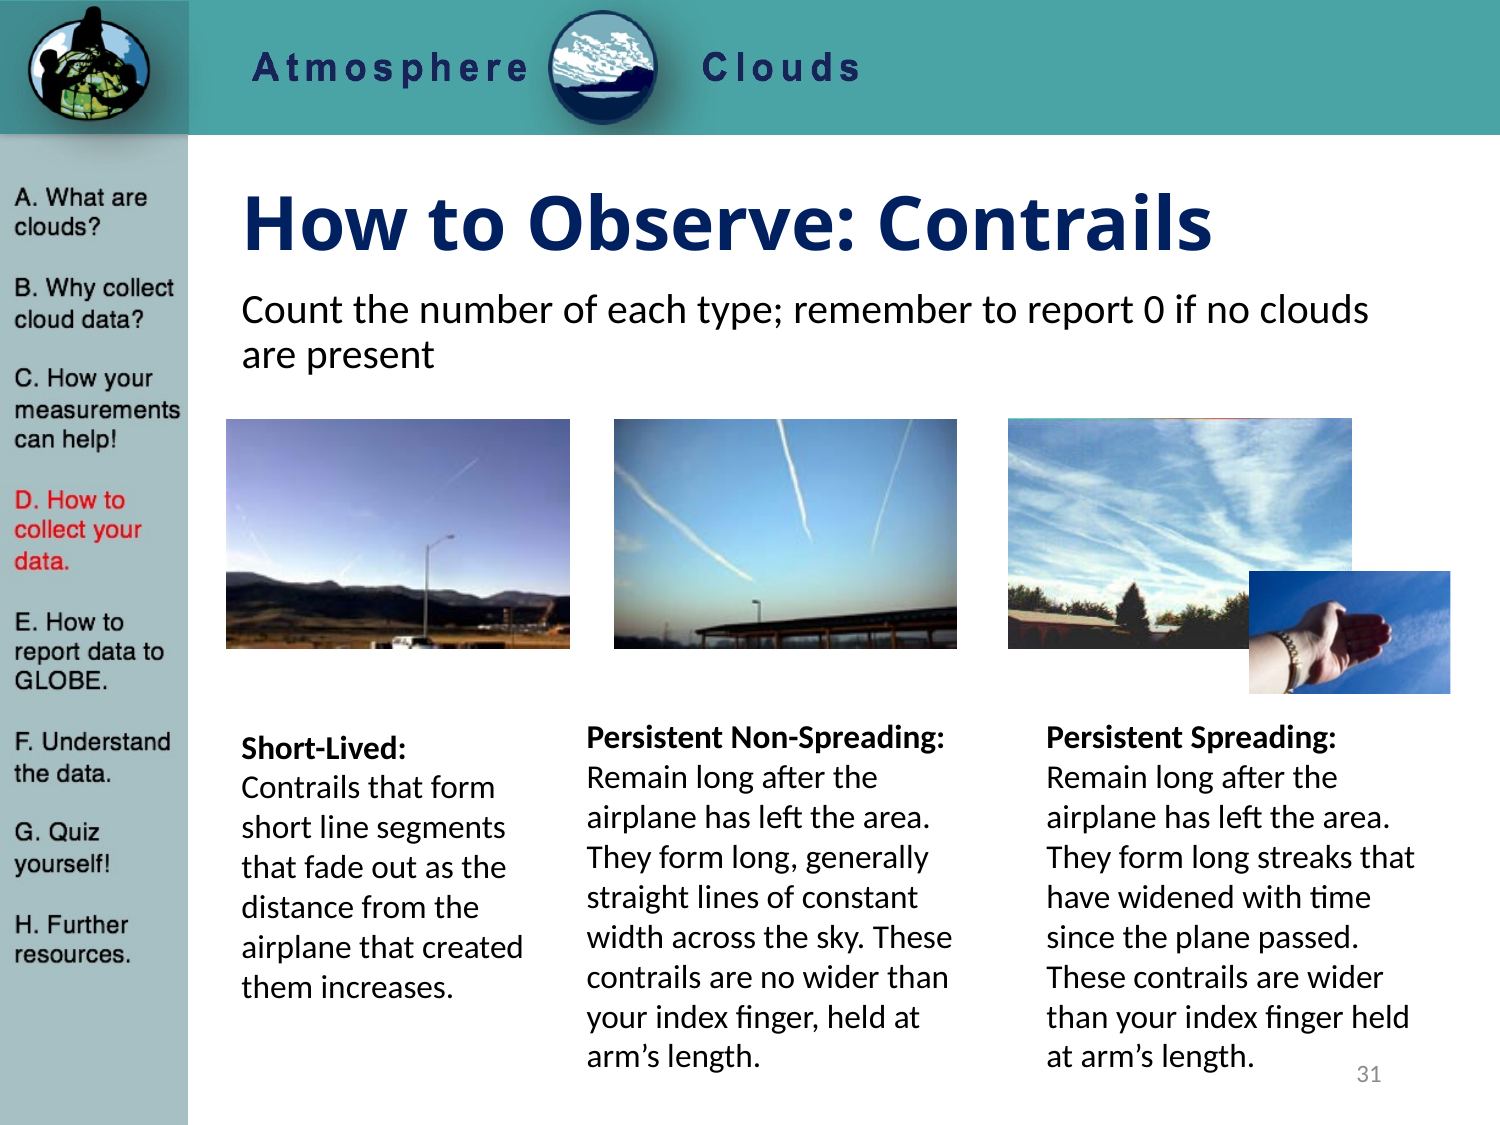

# How to Observe: Contrails
Count the number of each type; remember to report 0 if no clouds are present
Persistent Non-Spreading: Remain long after the airplane has left the area. They form long, generally straight lines of constant width across the sky. These contrails are no wider than your index finger, held at arm’s length.
Persistent Spreading: Remain long after the airplane has left the area. They form long streaks that have widened with time since the plane passed. These contrails are wider than your index finger held at arm’s length.
Short-Lived:
Contrails that form short line segments that fade out as the distance from the airplane that created them increases.